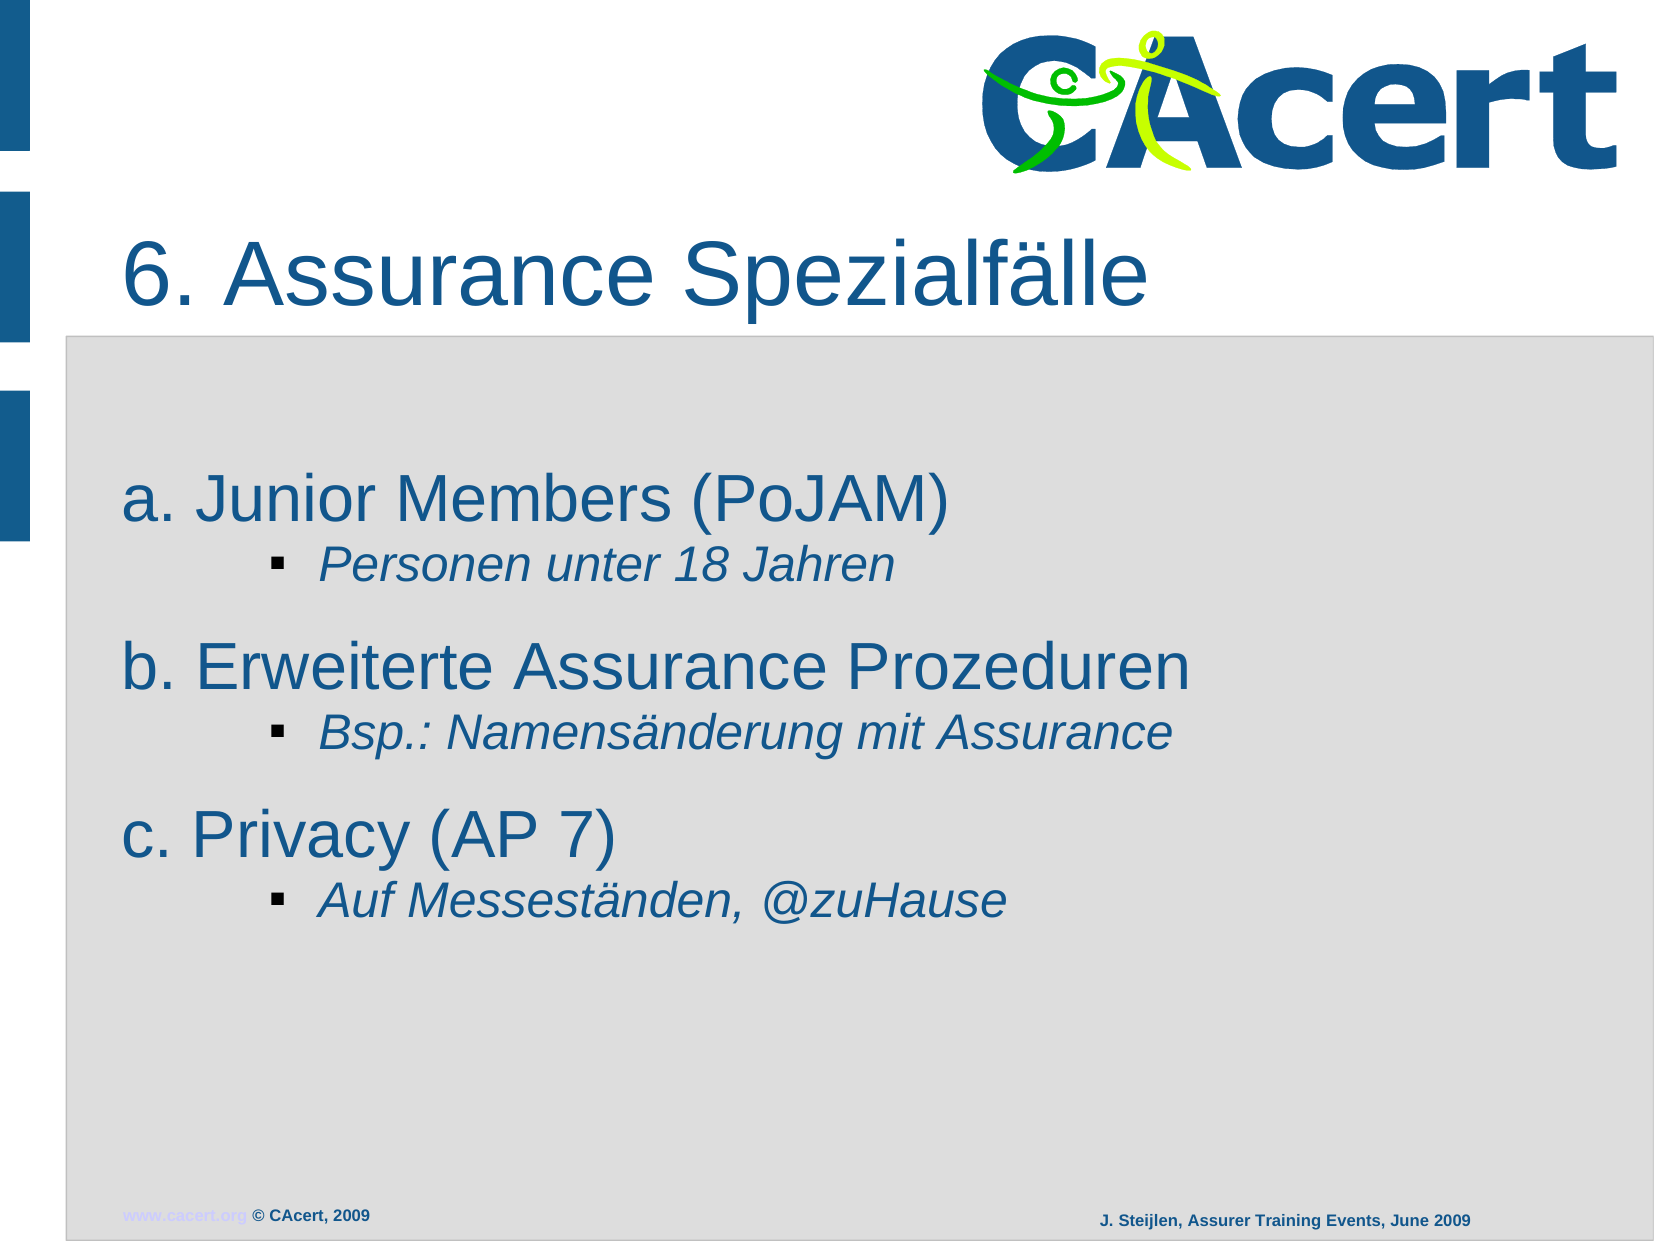

# 6. Assurance Spezialfälle
a. Junior Members (PoJAM)
Personen unter 18 Jahren
b. Erweiterte Assurance Prozeduren
Bsp.: Namensänderung mit Assurance
c. Privacy (AP 7)
Auf Messeständen, @zuHause